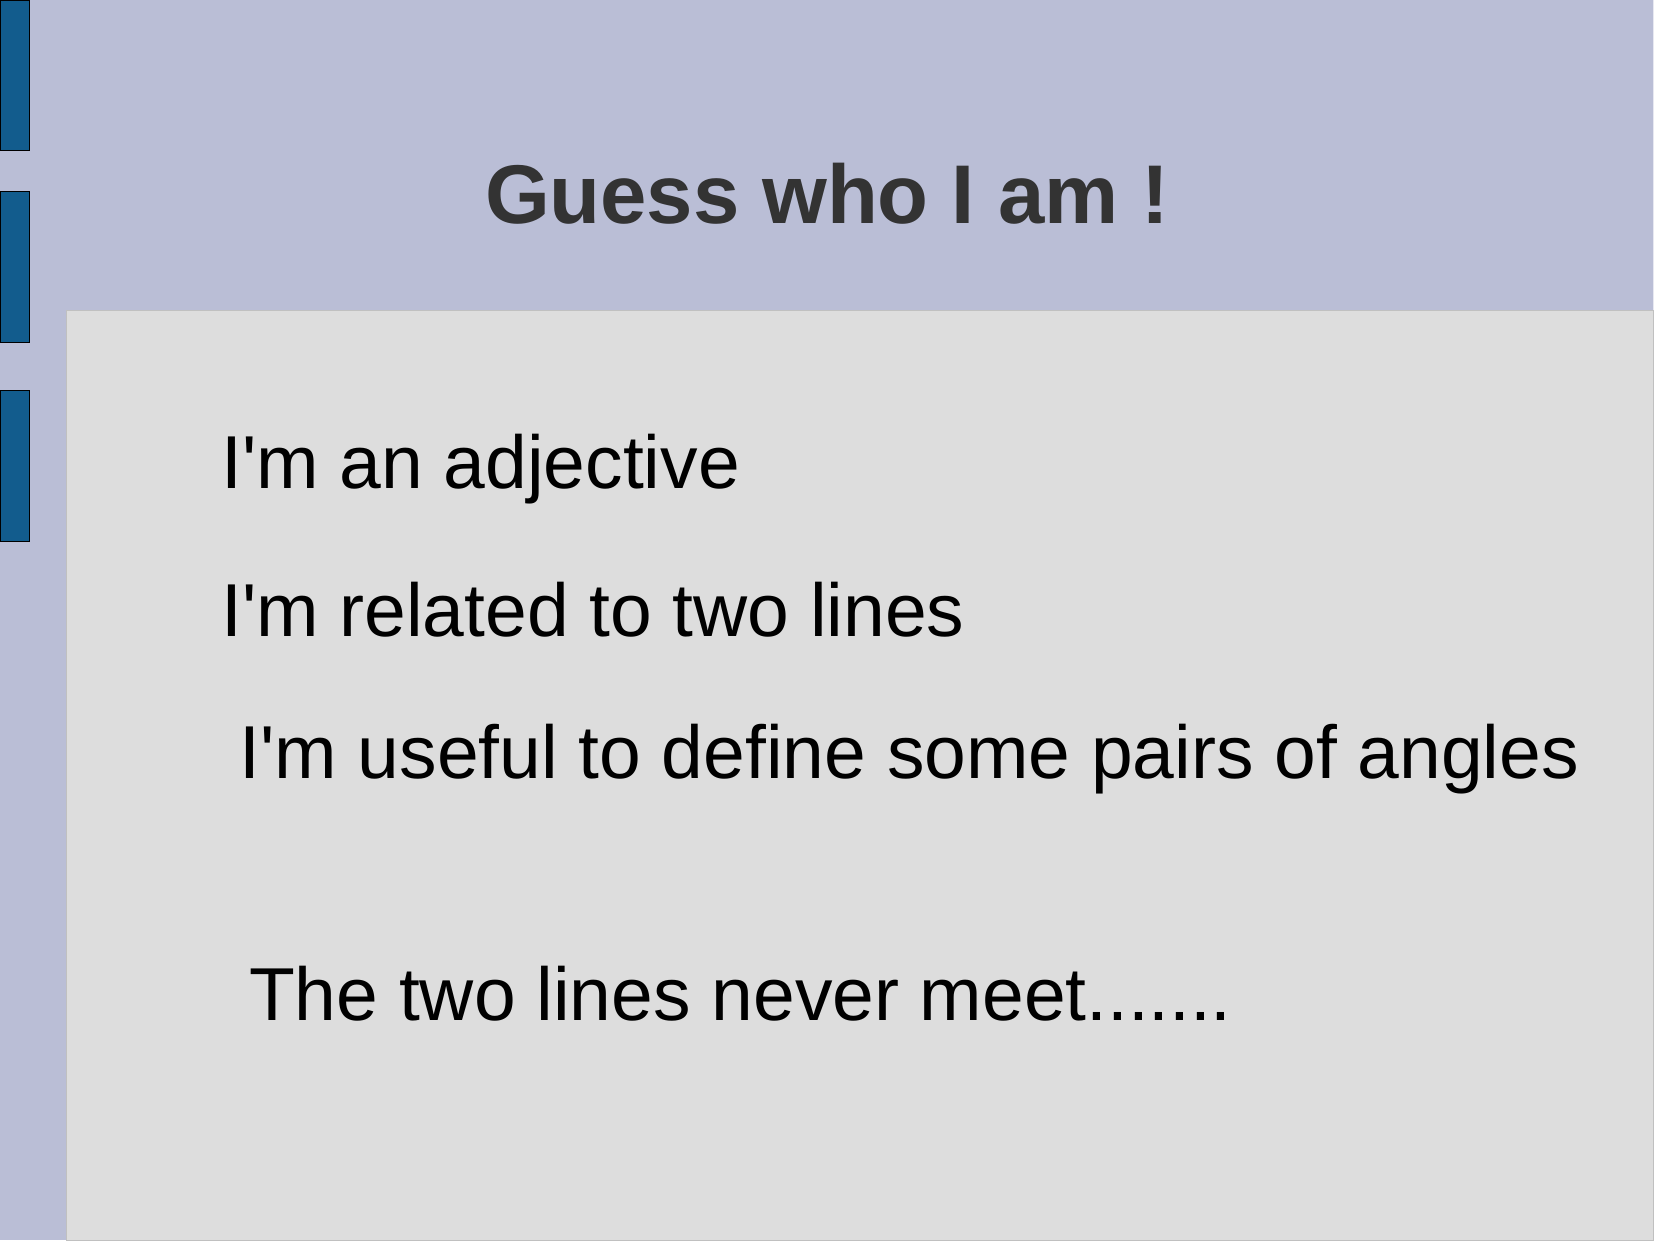

# Guess who I am !
I'm an adjective
I'm related to two lines
I'm useful to define some pairs of angles
The two lines never meet.......